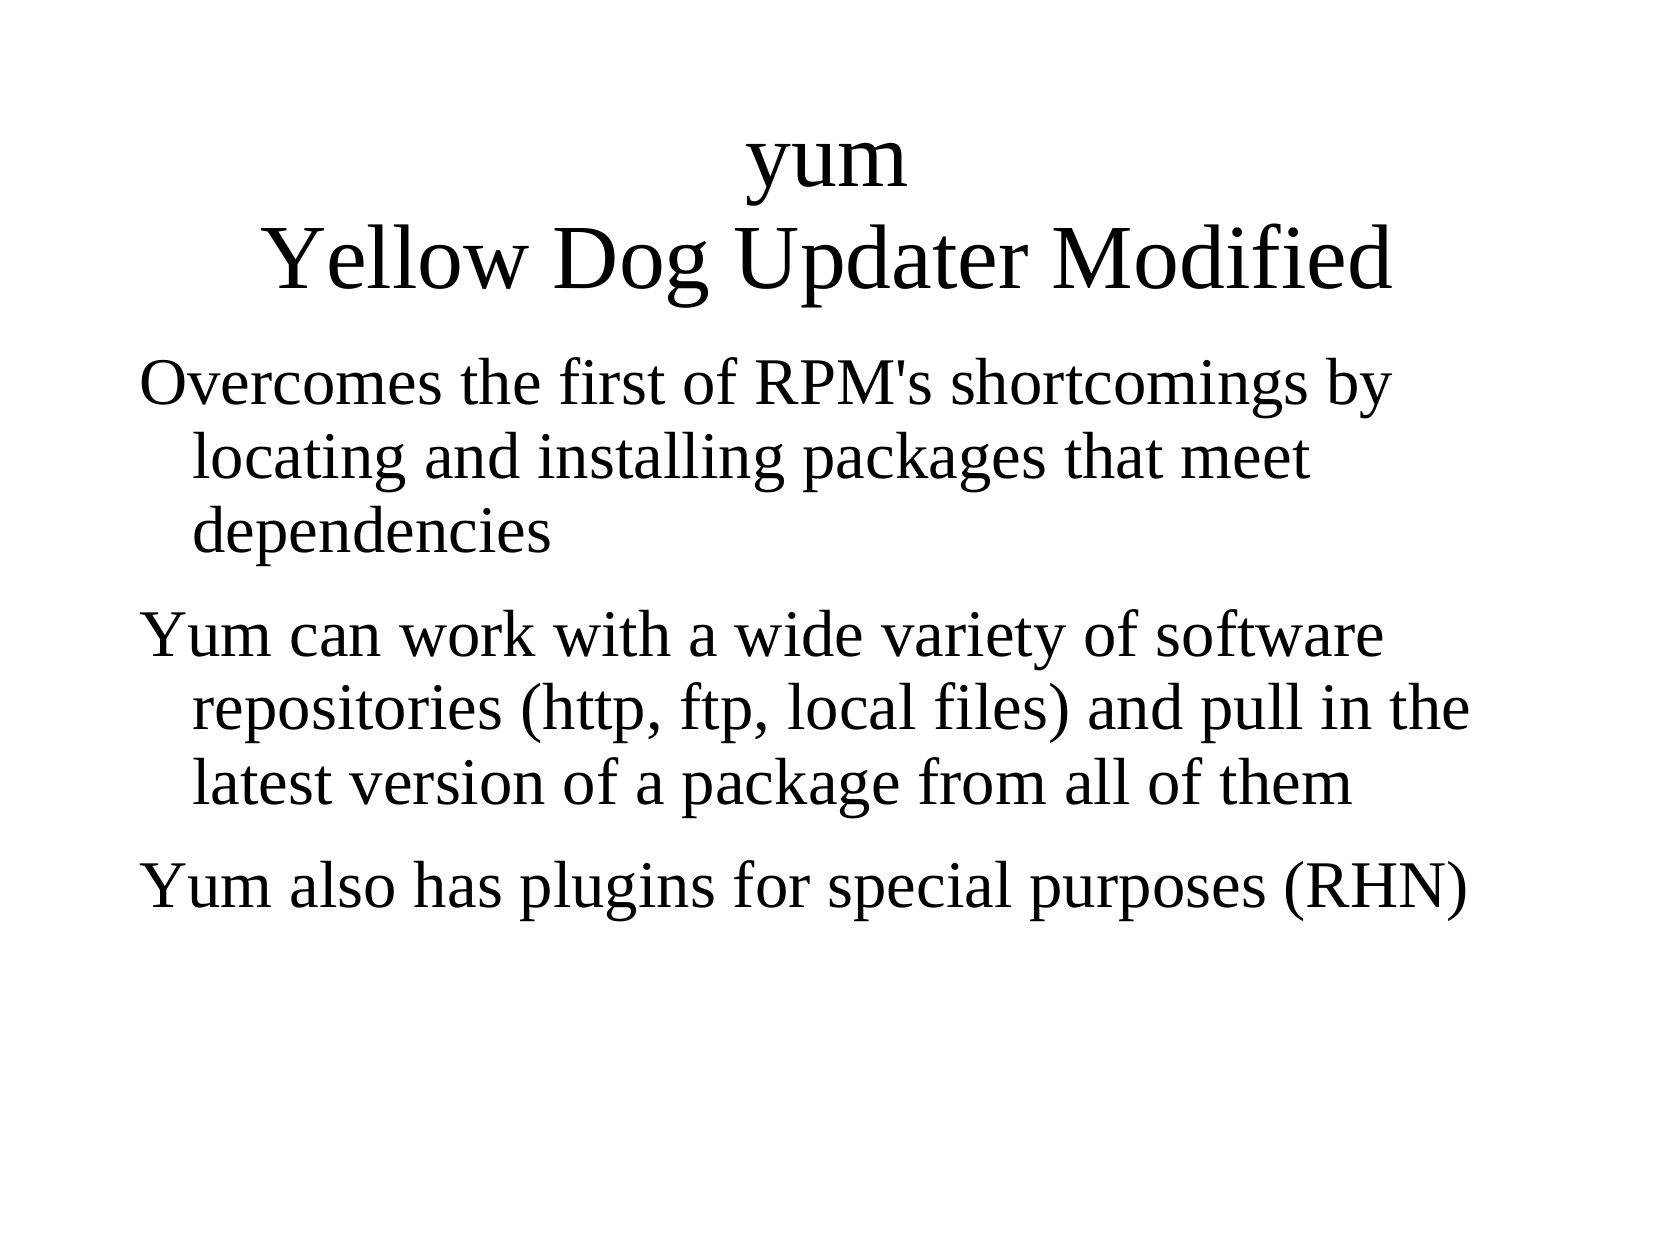

# yum Yellow Dog Updater Modified
Overcomes the first of RPM's shortcomings by locating and installing packages that meet dependencies
Yum can work with a wide variety of software repositories (http, ftp, local files) and pull in the latest version of a package from all of them
Yum also has plugins for special purposes (RHN)